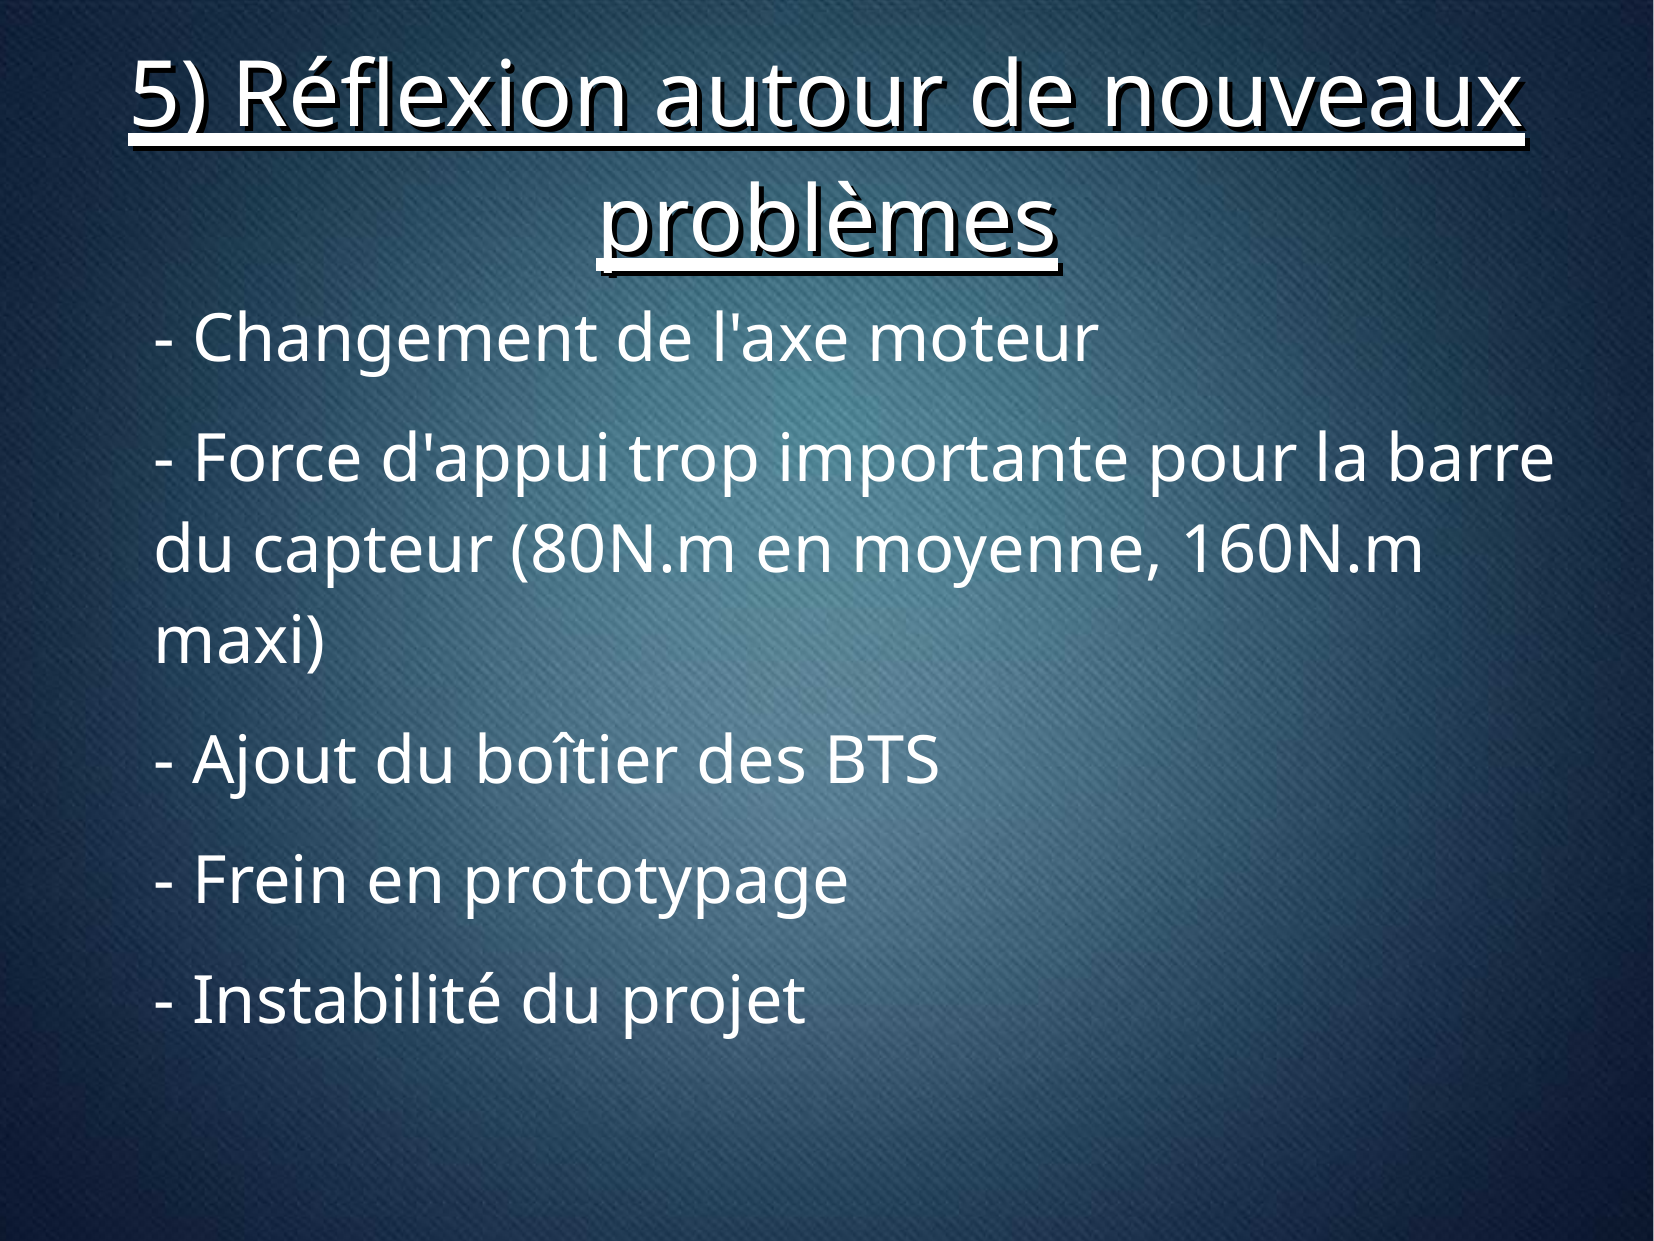

# 5) Réflexion autour de nouveaux problèmes
- Changement de l'axe moteur
- Force d'appui trop importante pour la barre du capteur (80N.m en moyenne, 160N.m maxi)
- Ajout du boîtier des BTS
- Frein en prototypage
- Instabilité du projet